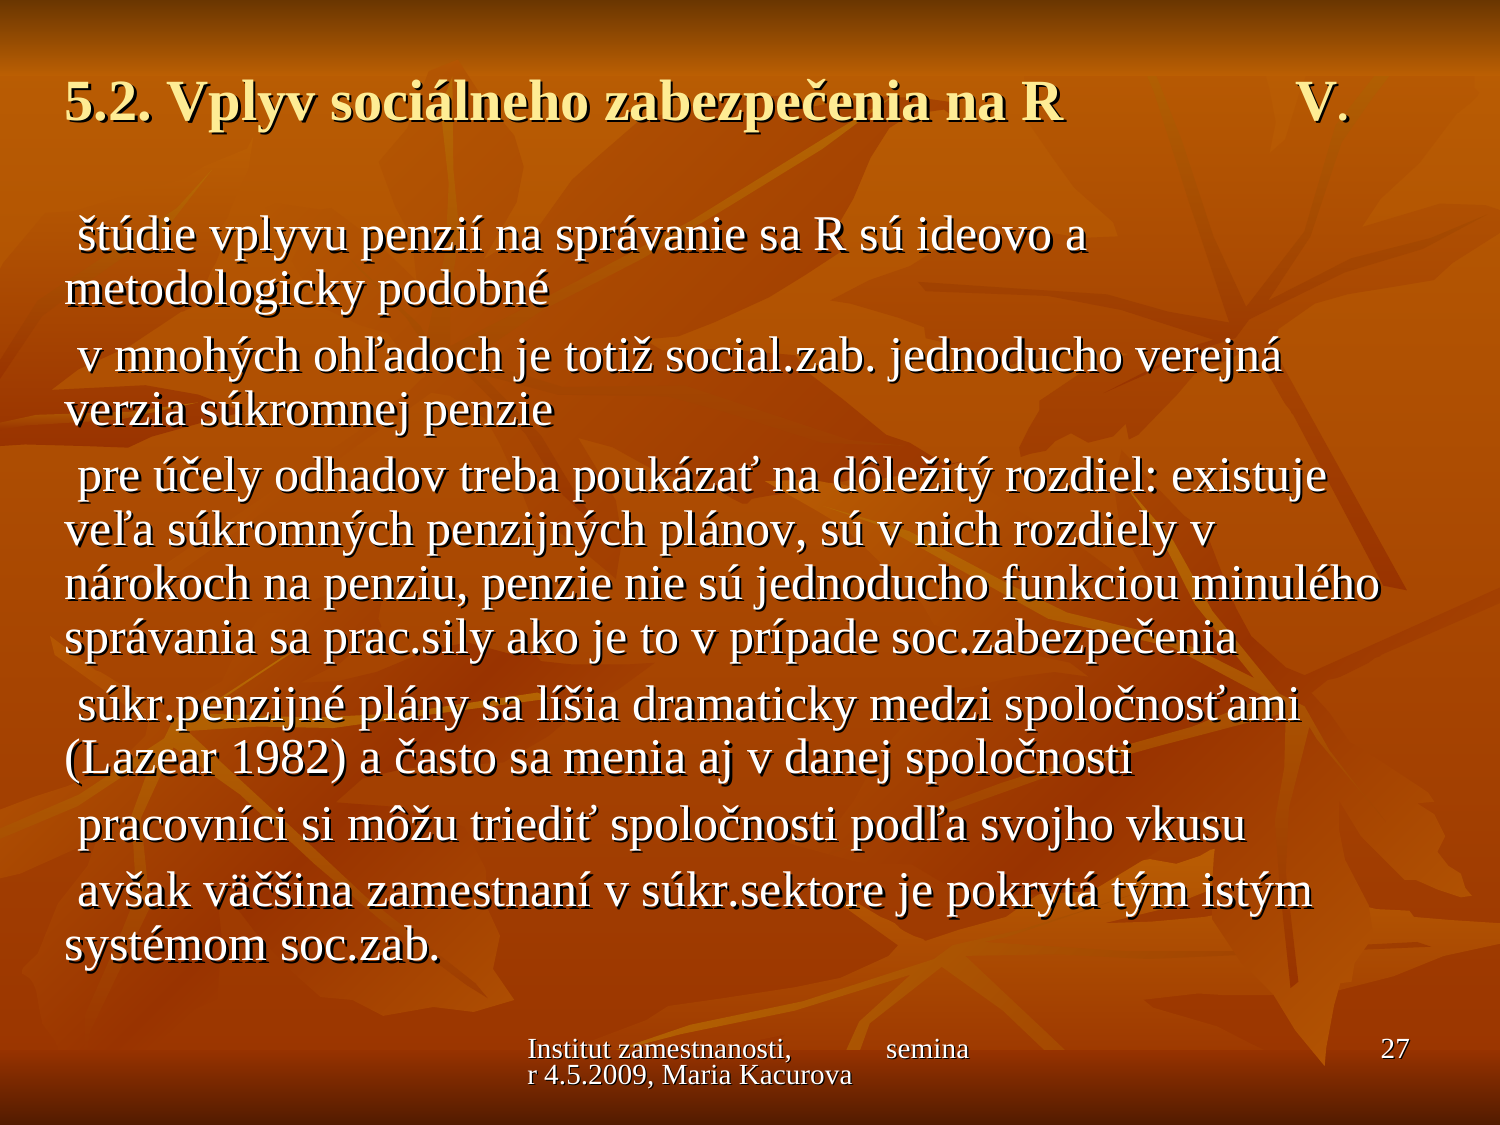

# 5.2. Vplyv sociálneho zabezpečenia na R V.
 štúdie vplyvu penzií na správanie sa R sú ideovo a metodologicky podobné
 v mnohých ohľadoch je totiž social.zab. jednoducho verejná verzia súkromnej penzie
 pre účely odhadov treba poukázať na dôležitý rozdiel: existuje veľa súkromných penzijných plánov, sú v nich rozdiely v nárokoch na penziu, penzie nie sú jednoducho funkciou minulého správania sa prac.sily ako je to v prípade soc.zabezpečenia
 súkr.penzijné plány sa líšia dramaticky medzi spoločnosťami (Lazear 1982) a často sa menia aj v danej spoločnosti
 pracovníci si môžu triediť spoločnosti podľa svojho vkusu
 avšak väčšina zamestnaní v súkr.sektore je pokrytá tým istým systémom soc.zab.
Institut zamestnanosti, seminar 4.5.2009, Maria Kacurova
27